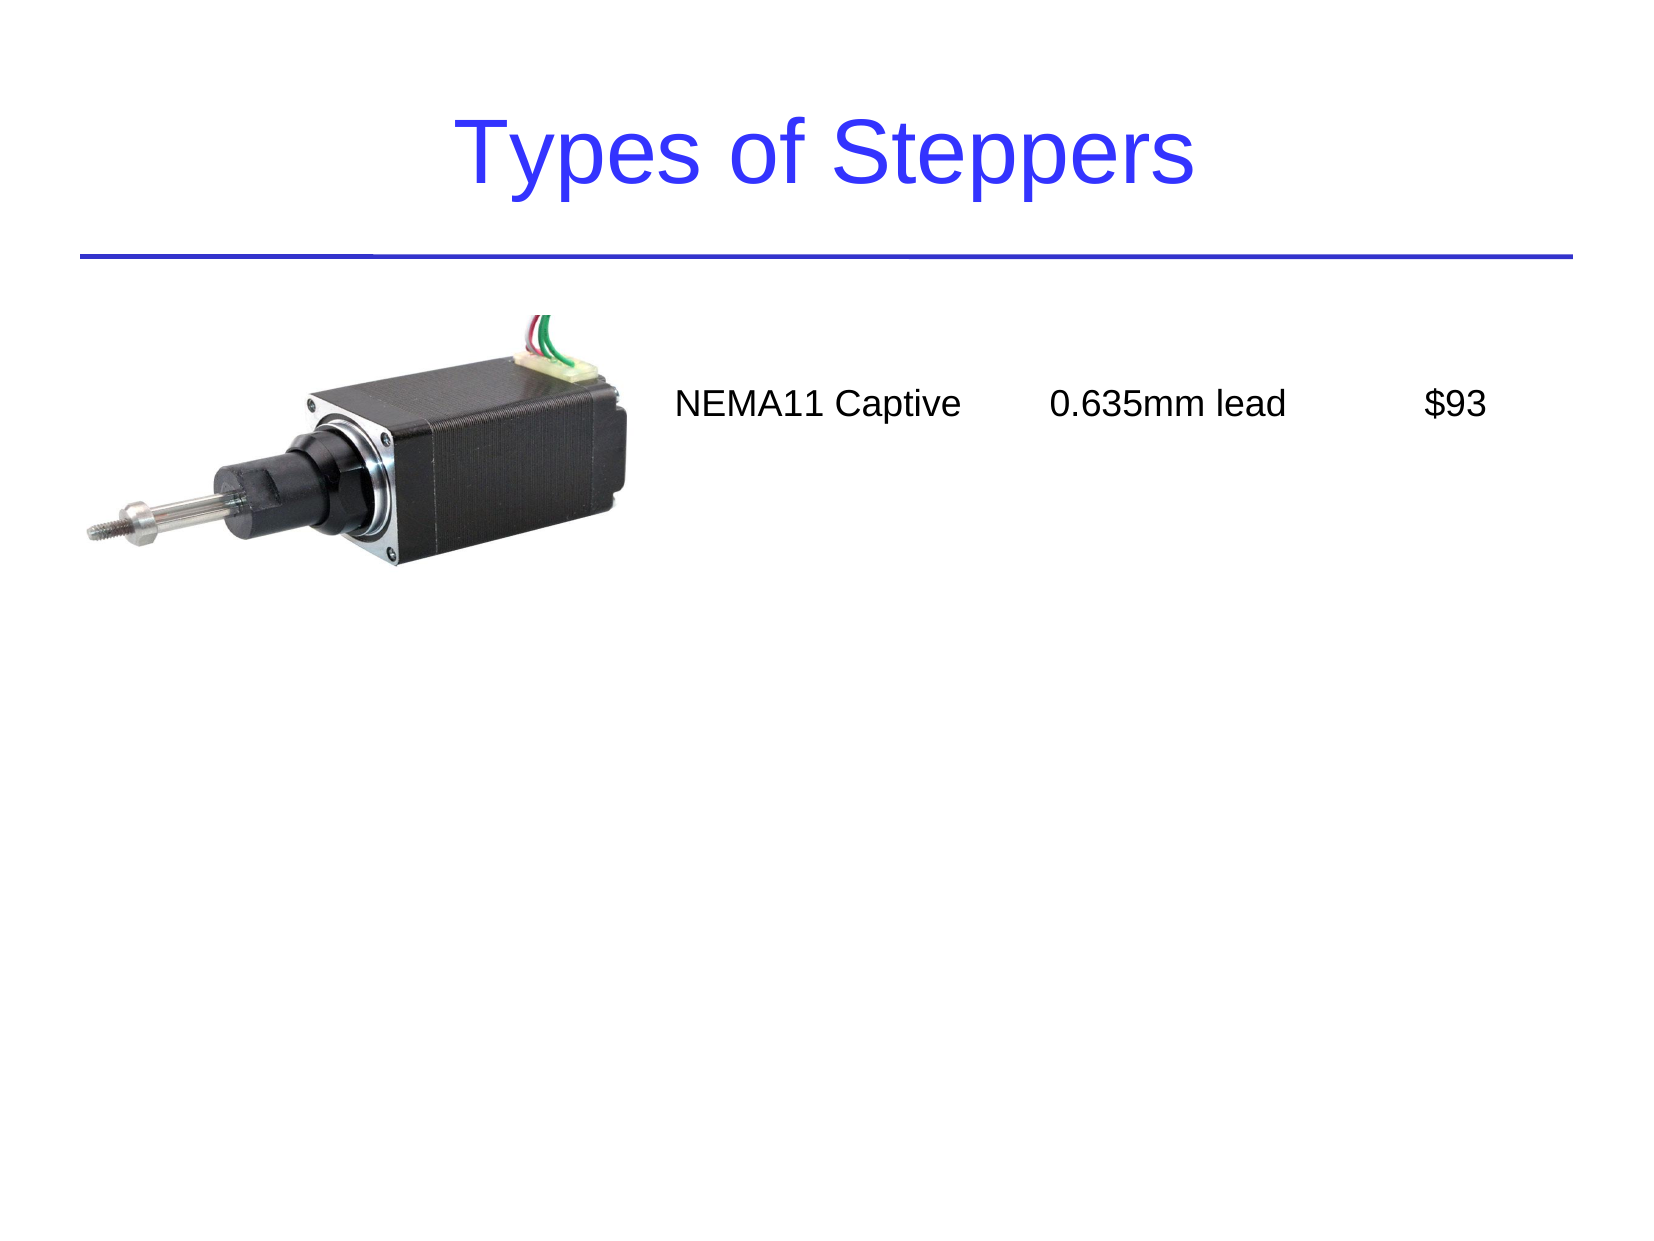

# Types of Steppers
NEMA11 Captive		0.635mm lead		$93